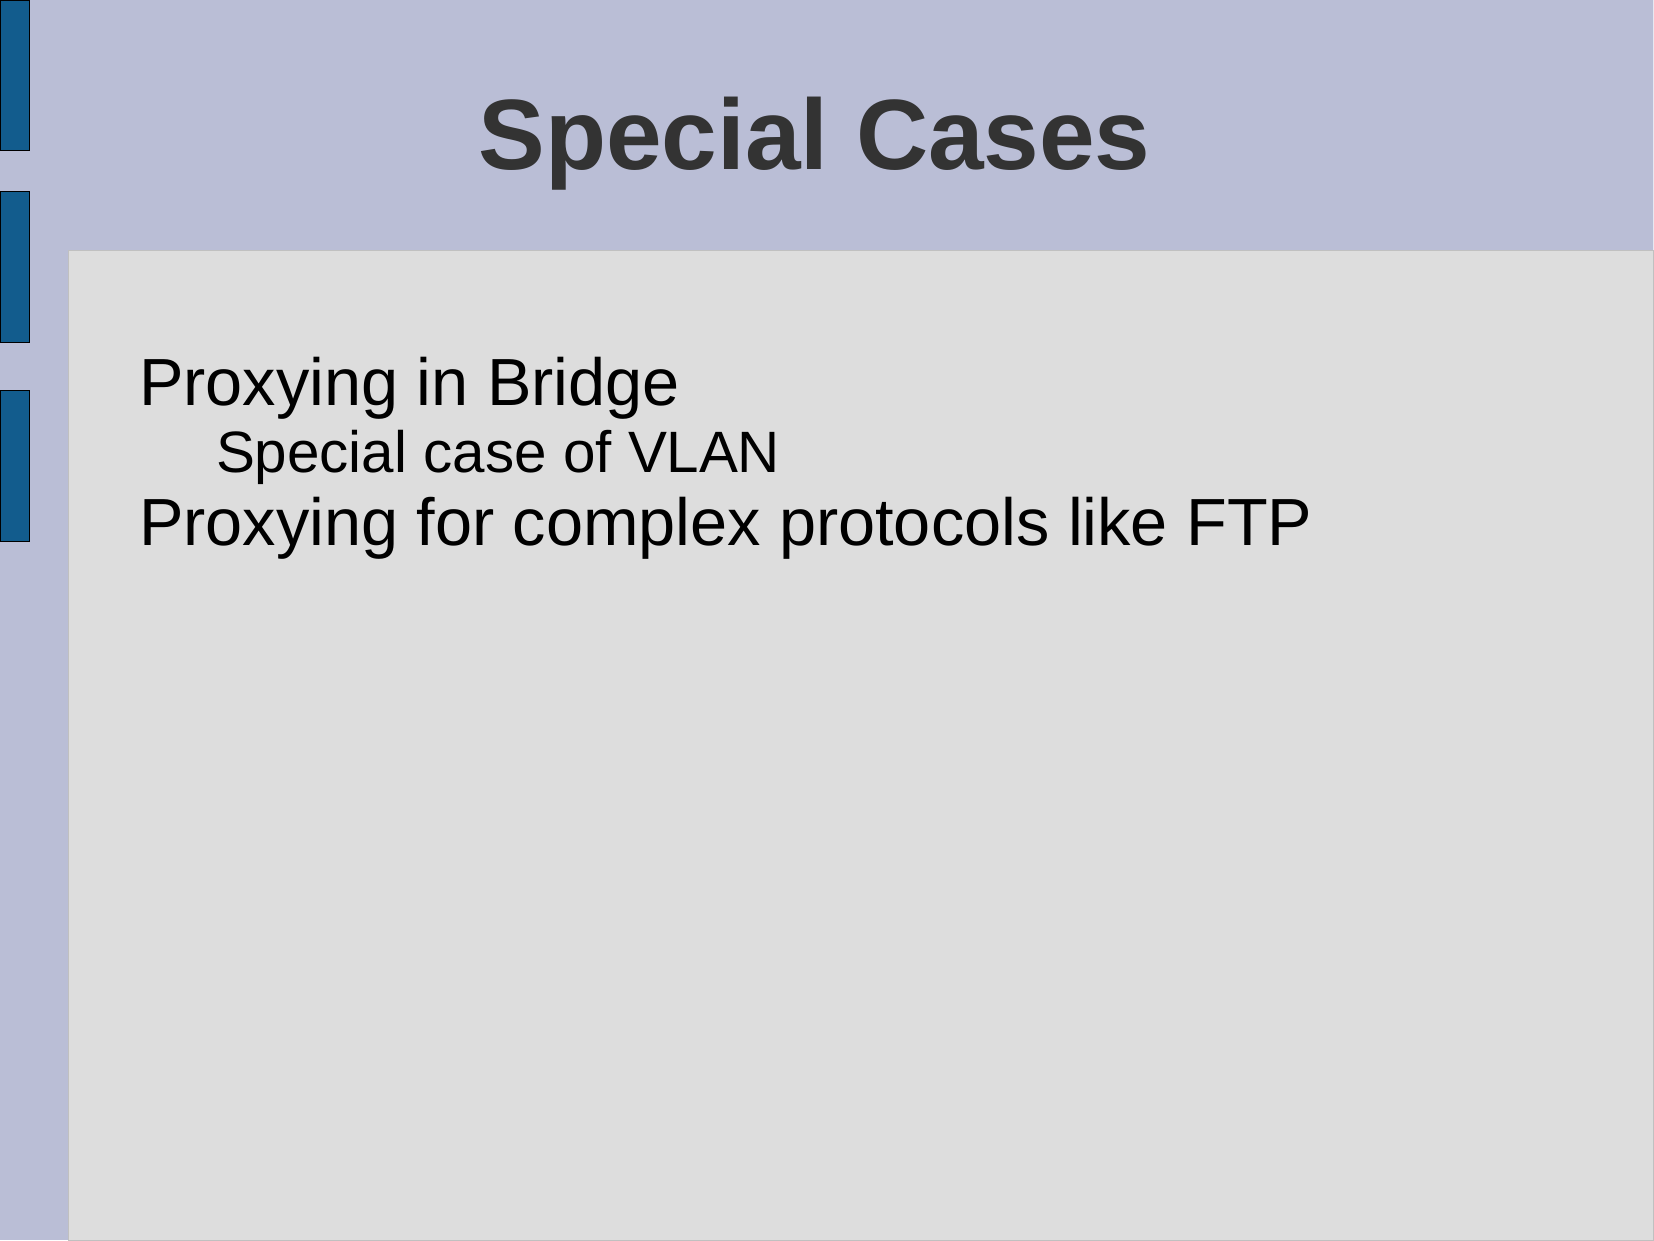

# Special Cases
Proxying in Bridge
Special case of VLAN
Proxying for complex protocols like FTP